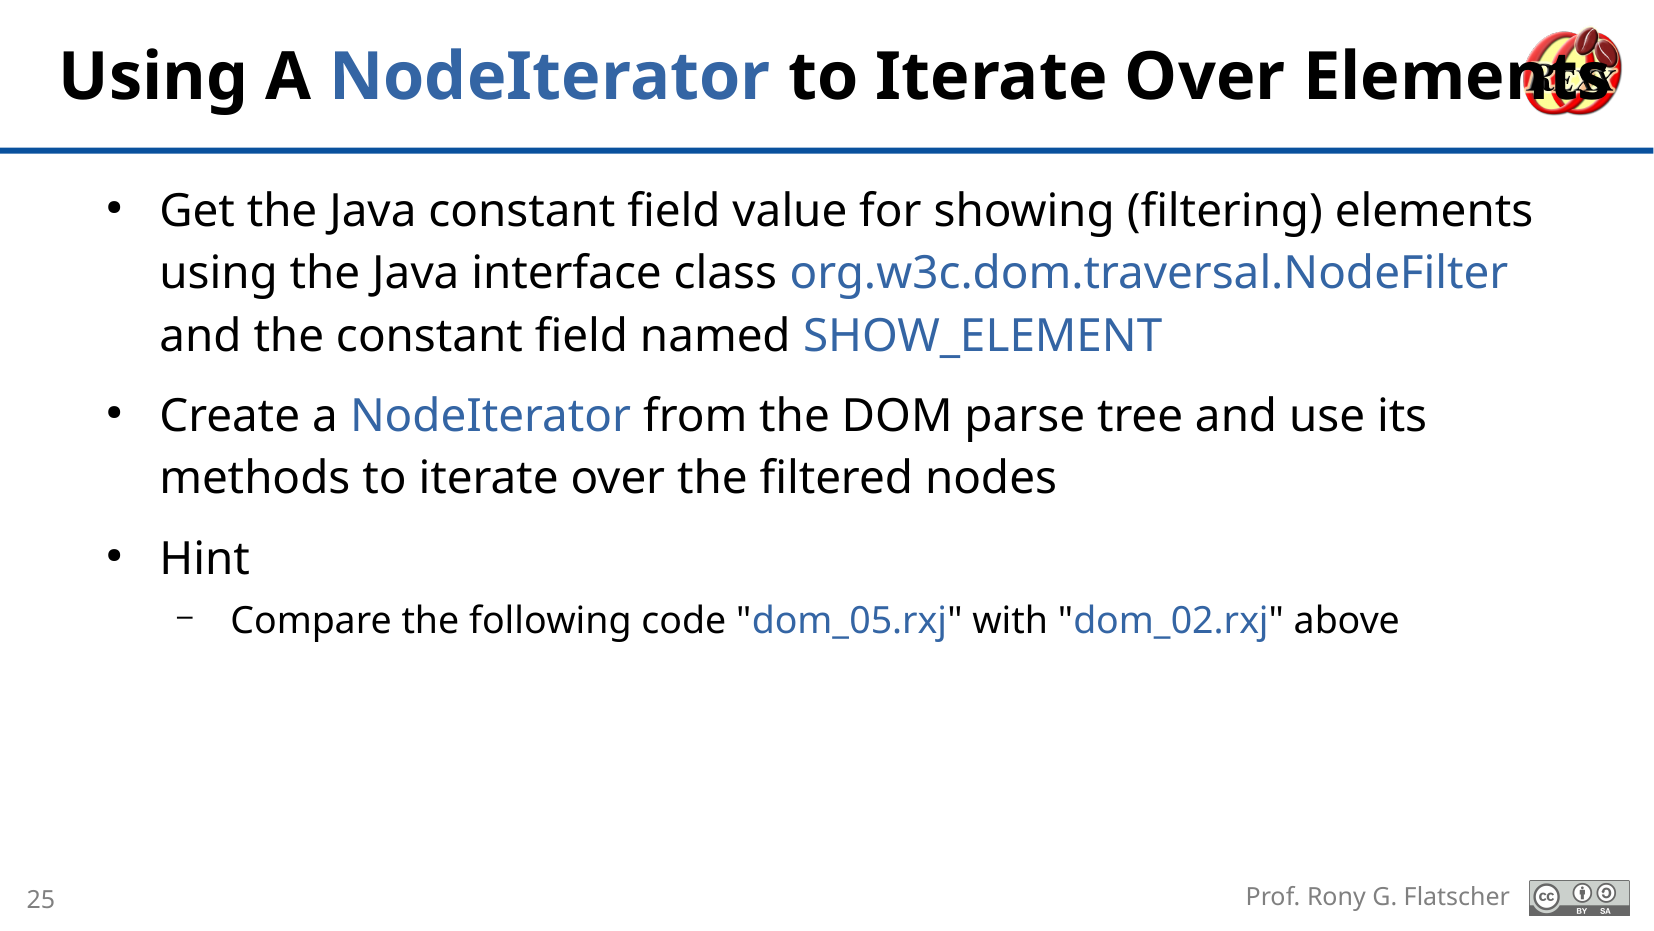

# Using A NodeIterator to Iterate Over Elements
Get the Java constant field value for showing (filtering) elements using the Java interface class org.w3c.dom.traversal.NodeFilter and the constant field named SHOW_ELEMENT
Create a NodeIterator from the DOM parse tree and use its methods to iterate over the filtered nodes
Hint
Compare the following code "dom_05.rxj" with "dom_02.rxj" above